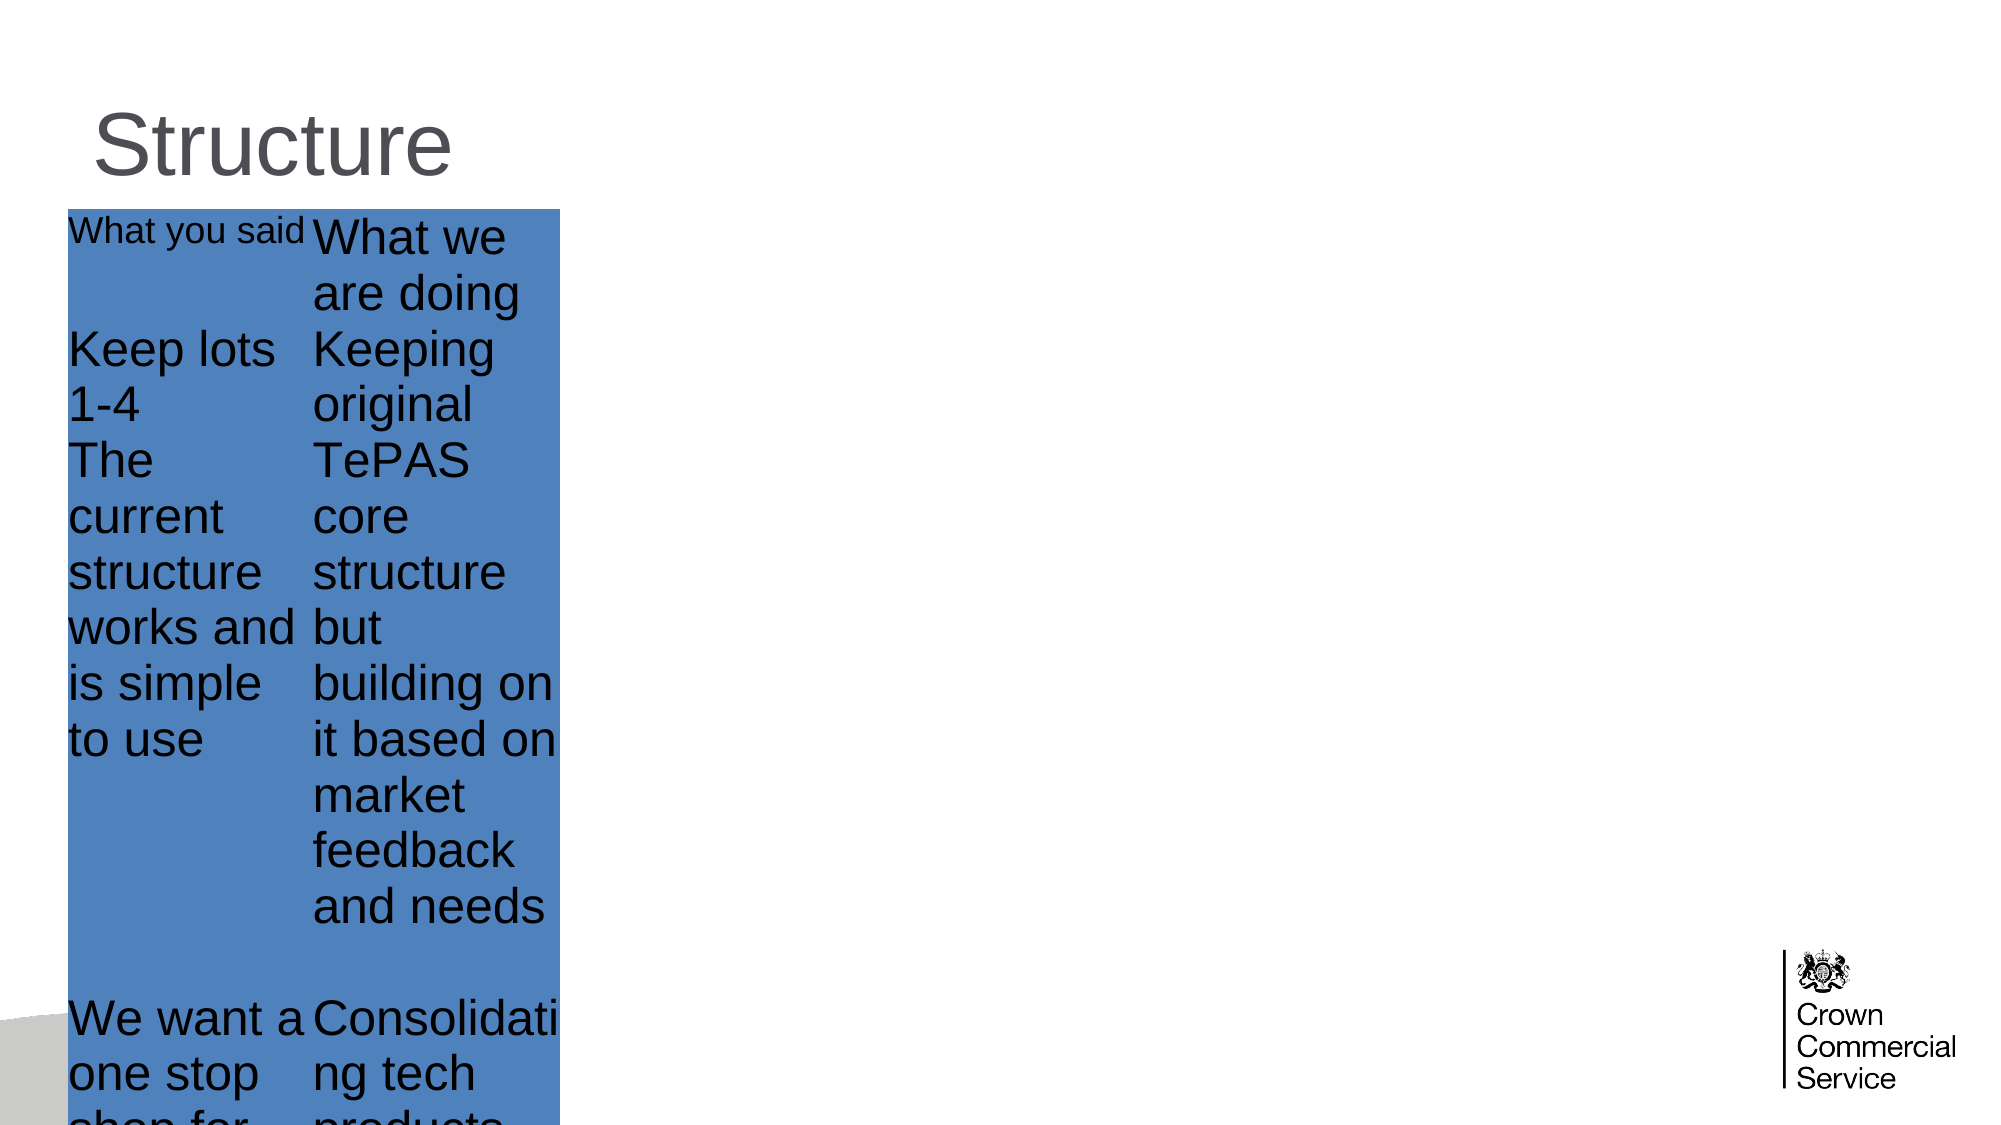

# Structure
| What you said | What we are doing |
| --- | --- |
| Keep lots 1-4 | Keeping original TePAS core structure but building on it based on market feedback and needs |
| The current structure works and is simple to use | |
| We want a one stop shop for all commodity hardware and software | Consolidating tech products elements from relevant frameworks into one stop shop TePAS 2 |
| TP2 had a catalogue function which was liked | Adding the catalogue back into the framework |
| Consider sector specific lots | Incorporating sector specific lots in-line with market needs |
| Incorporate sustainable solutions | Emphasise sustainability with a specific lot |
| Better support for consumption / as a service models | Improving support and guidance for consumption / as a service, e.g. within T&C’s |